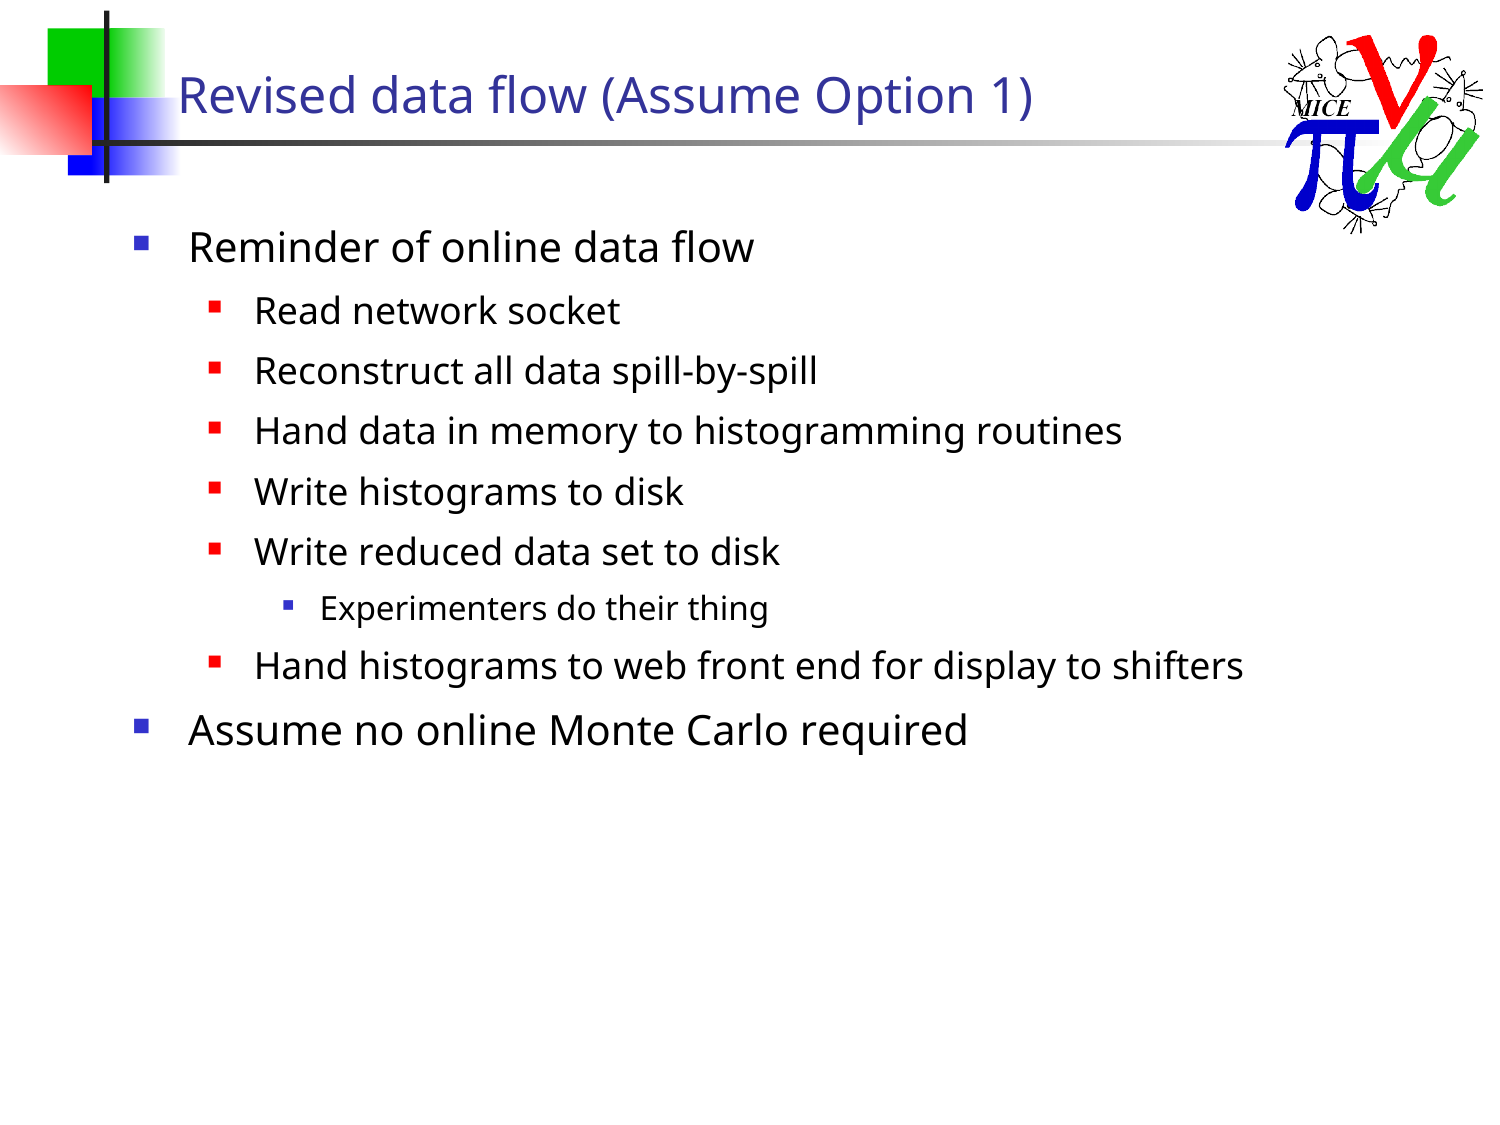

# Revised data flow (Assume Option 1)
Reminder of online data flow
Read network socket
Reconstruct all data spill-by-spill
Hand data in memory to histogramming routines
Write histograms to disk
Write reduced data set to disk
Experimenters do their thing
Hand histograms to web front end for display to shifters
Assume no online Monte Carlo required